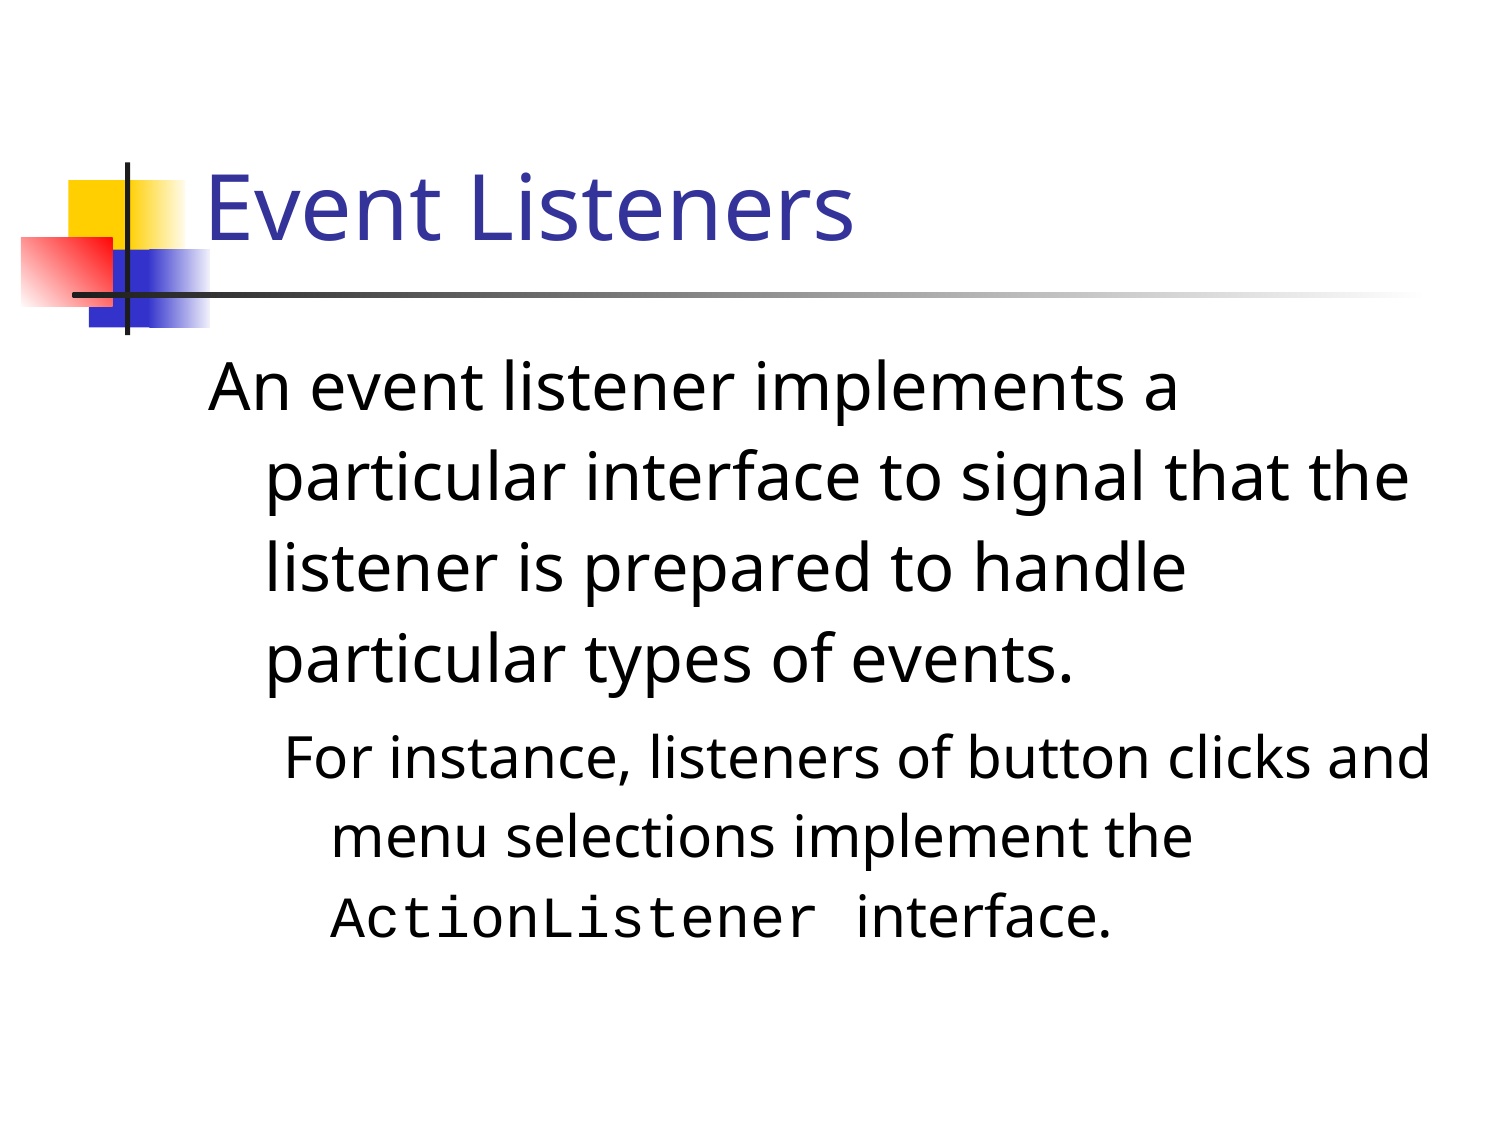

# Event Listeners
An event listener implements a particular interface to signal that the listener is prepared to handle particular types of events.
For instance, listeners of button clicks and menu selections implement the ActionListener interface.